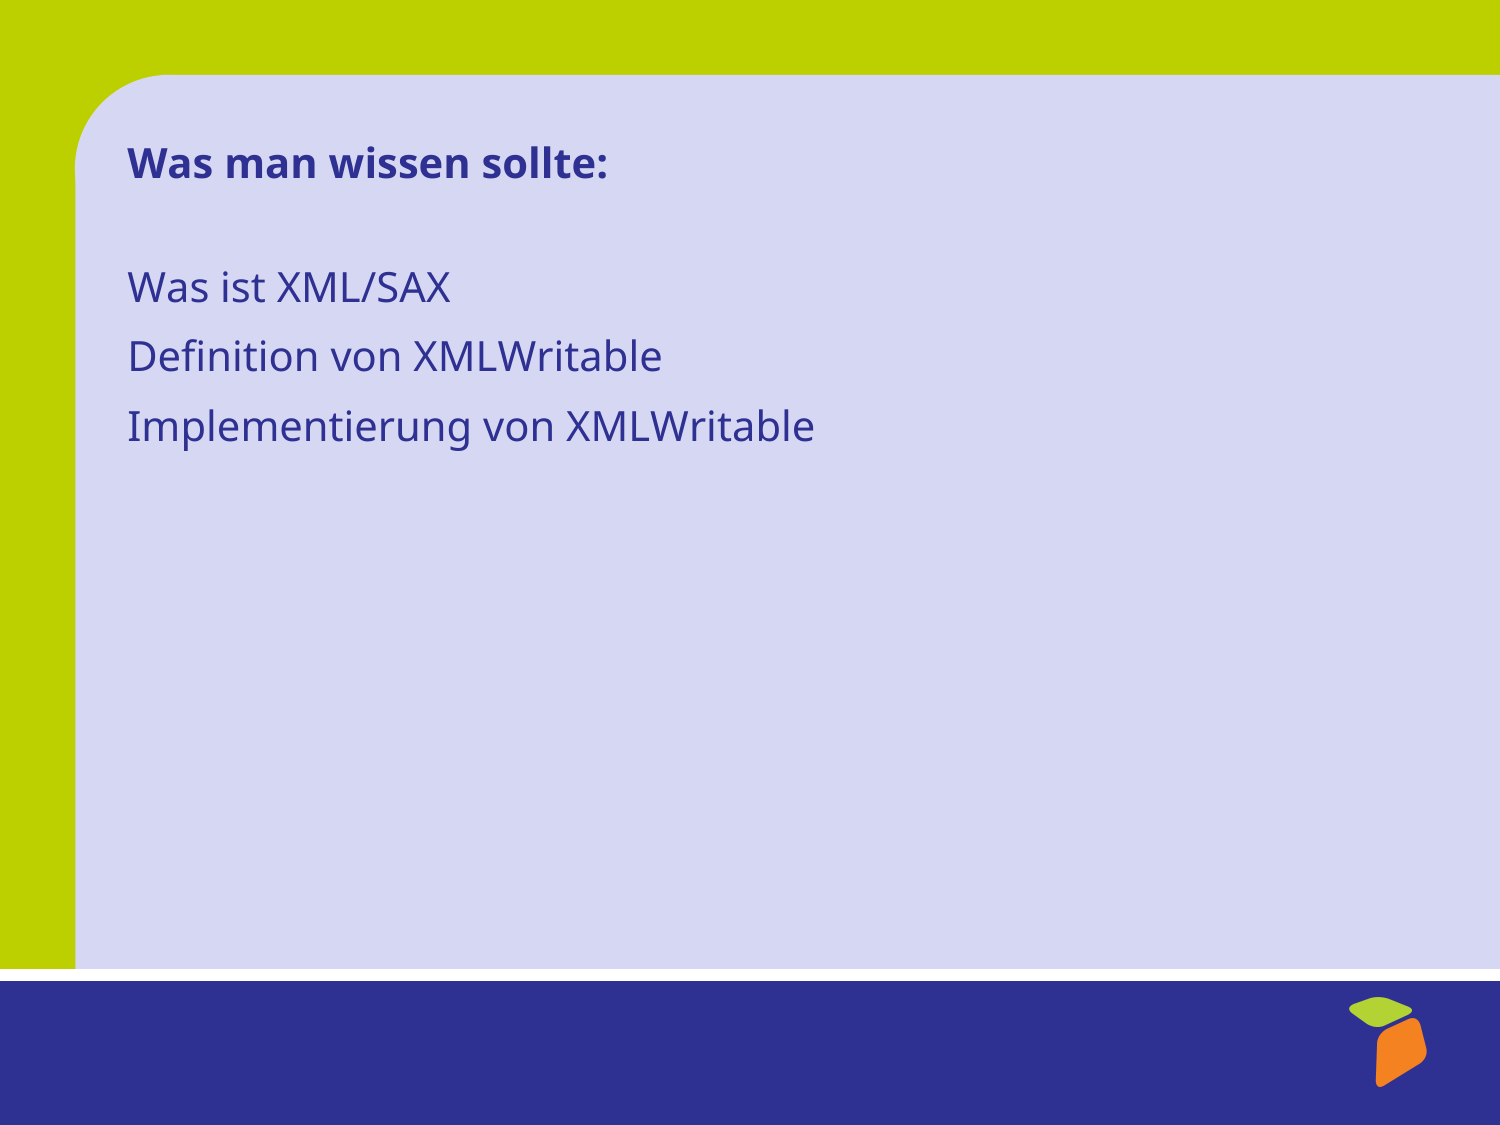

# Was man wissen sollte:
Was ist XML/SAX
Definition von XMLWritable
Implementierung von XMLWritable